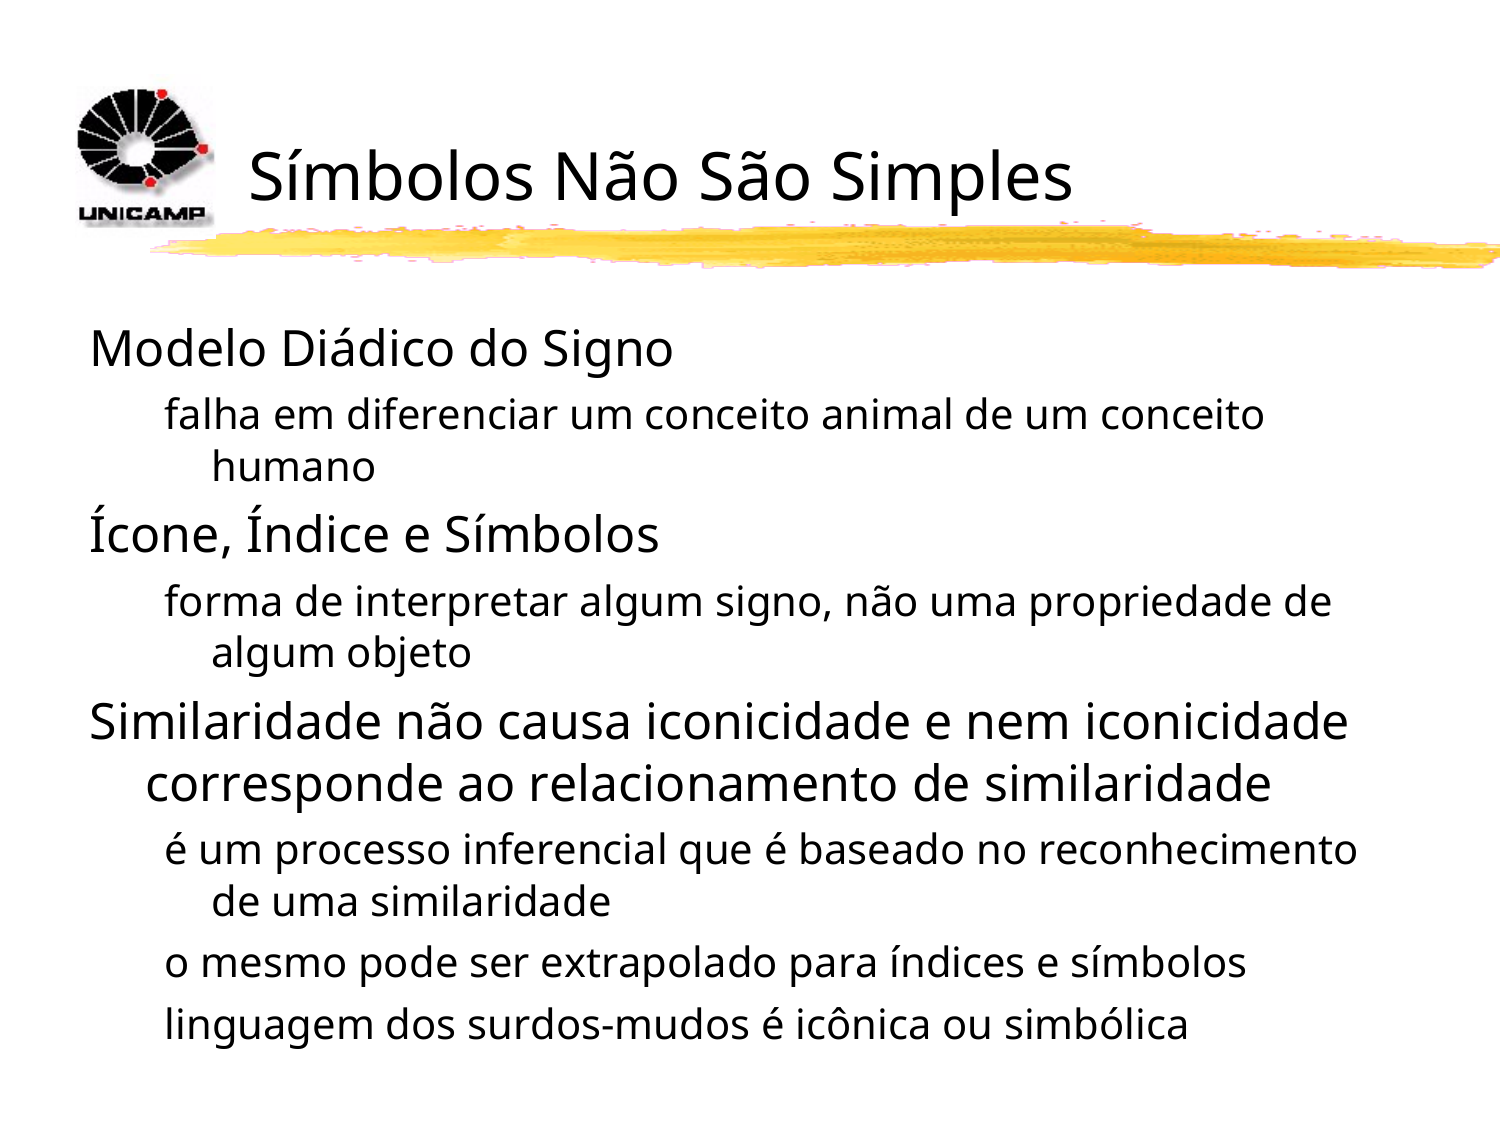

# Símbolos Não São Simples
Modelo Diádico do Signo
falha em diferenciar um conceito animal de um conceito humano
Ícone, Índice e Símbolos
forma de interpretar algum signo, não uma propriedade de algum objeto
Similaridade não causa iconicidade e nem iconicidade corresponde ao relacionamento de similaridade
é um processo inferencial que é baseado no reconhecimento de uma similaridade
o mesmo pode ser extrapolado para índices e símbolos
linguagem dos surdos-mudos é icônica ou simbólica